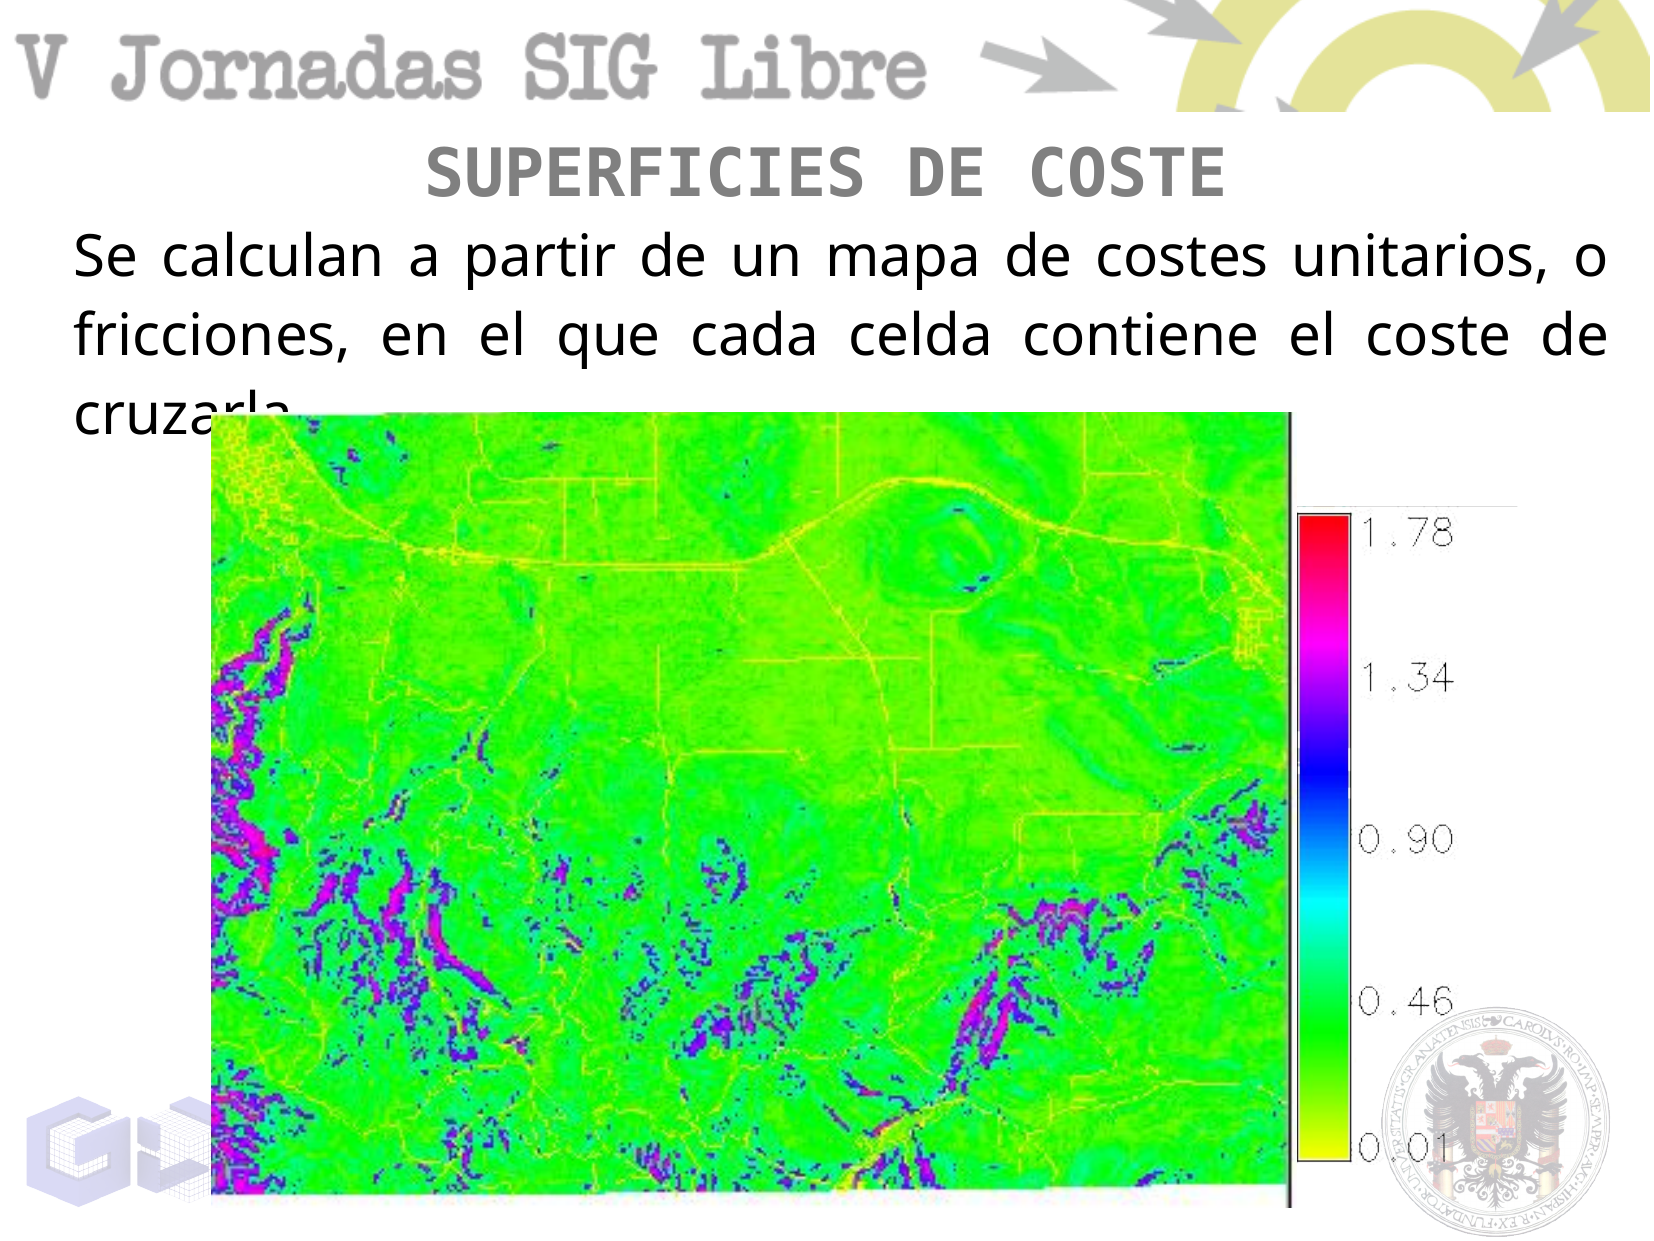

SUPERFICIES DE COSTE
Se calculan a partir de un mapa de costes unitarios, o fricciones, en el que cada celda contiene el coste de cruzarla